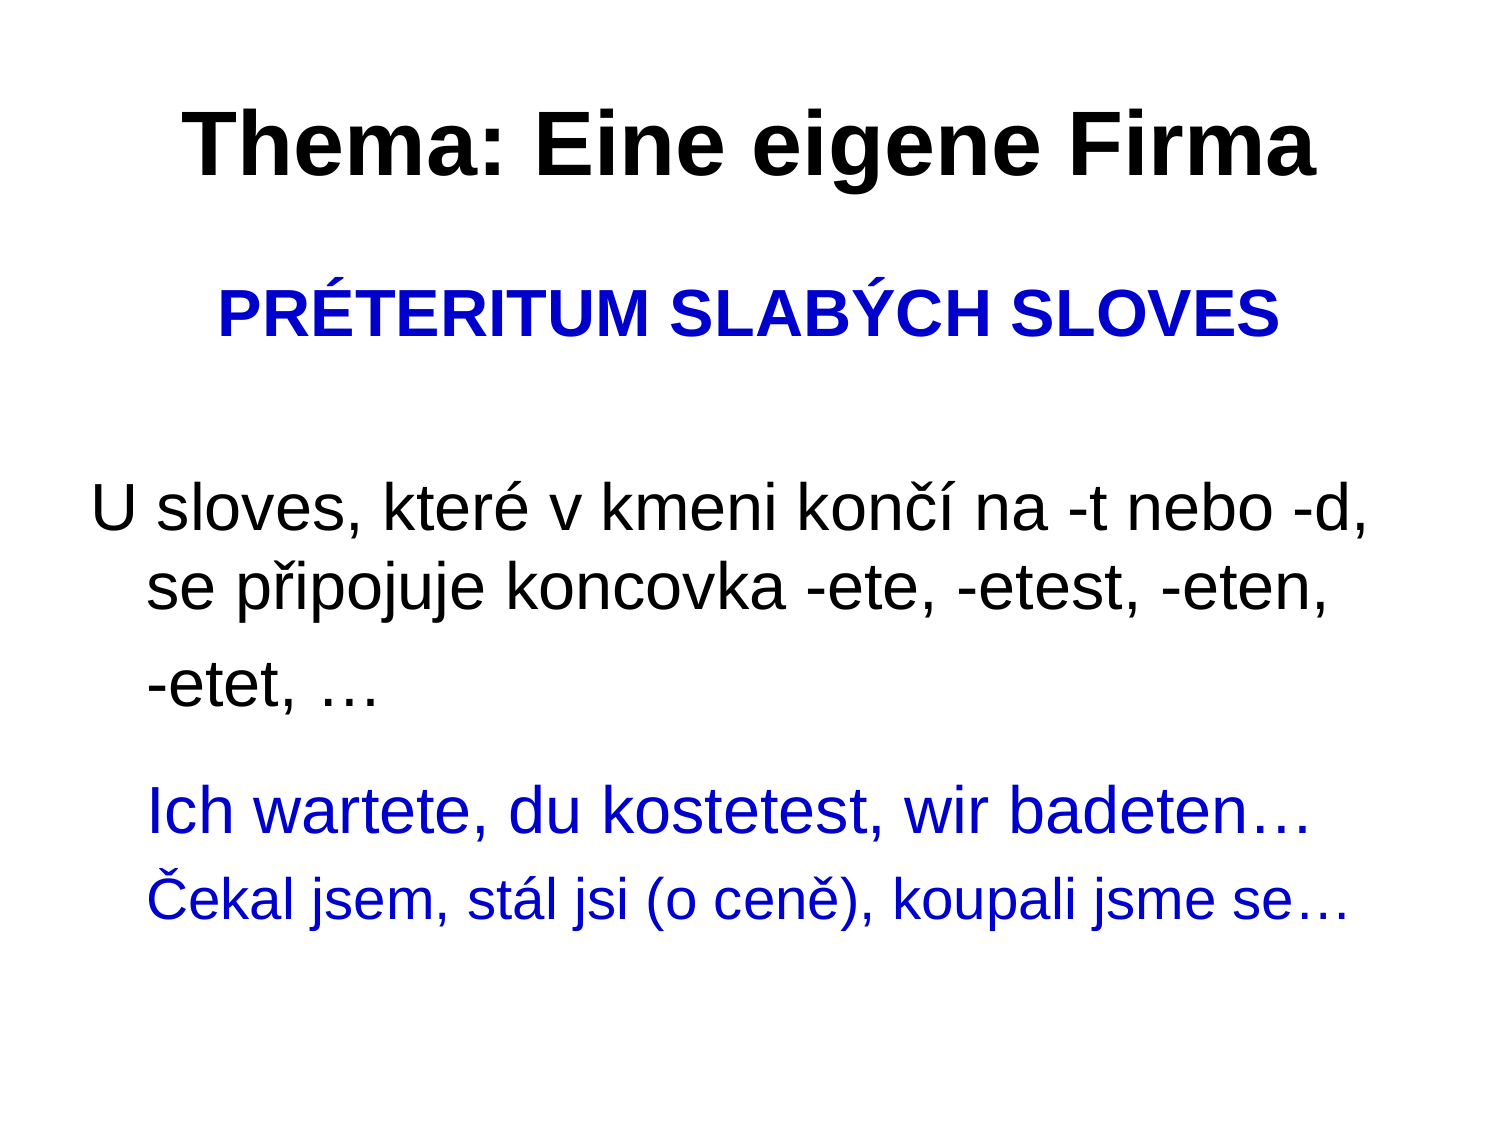

# Thema: Eine eigene Firma
PRÉTERITUM SLABÝCH SLOVES
U sloves, které v kmeni končí na -t nebo -d, se připojuje koncovka -ete, -etest, -eten,
	-etet, …
	Ich wartete, du kostetest, wir badeten…
	Čekal jsem, stál jsi (o ceně), koupali jsme se…